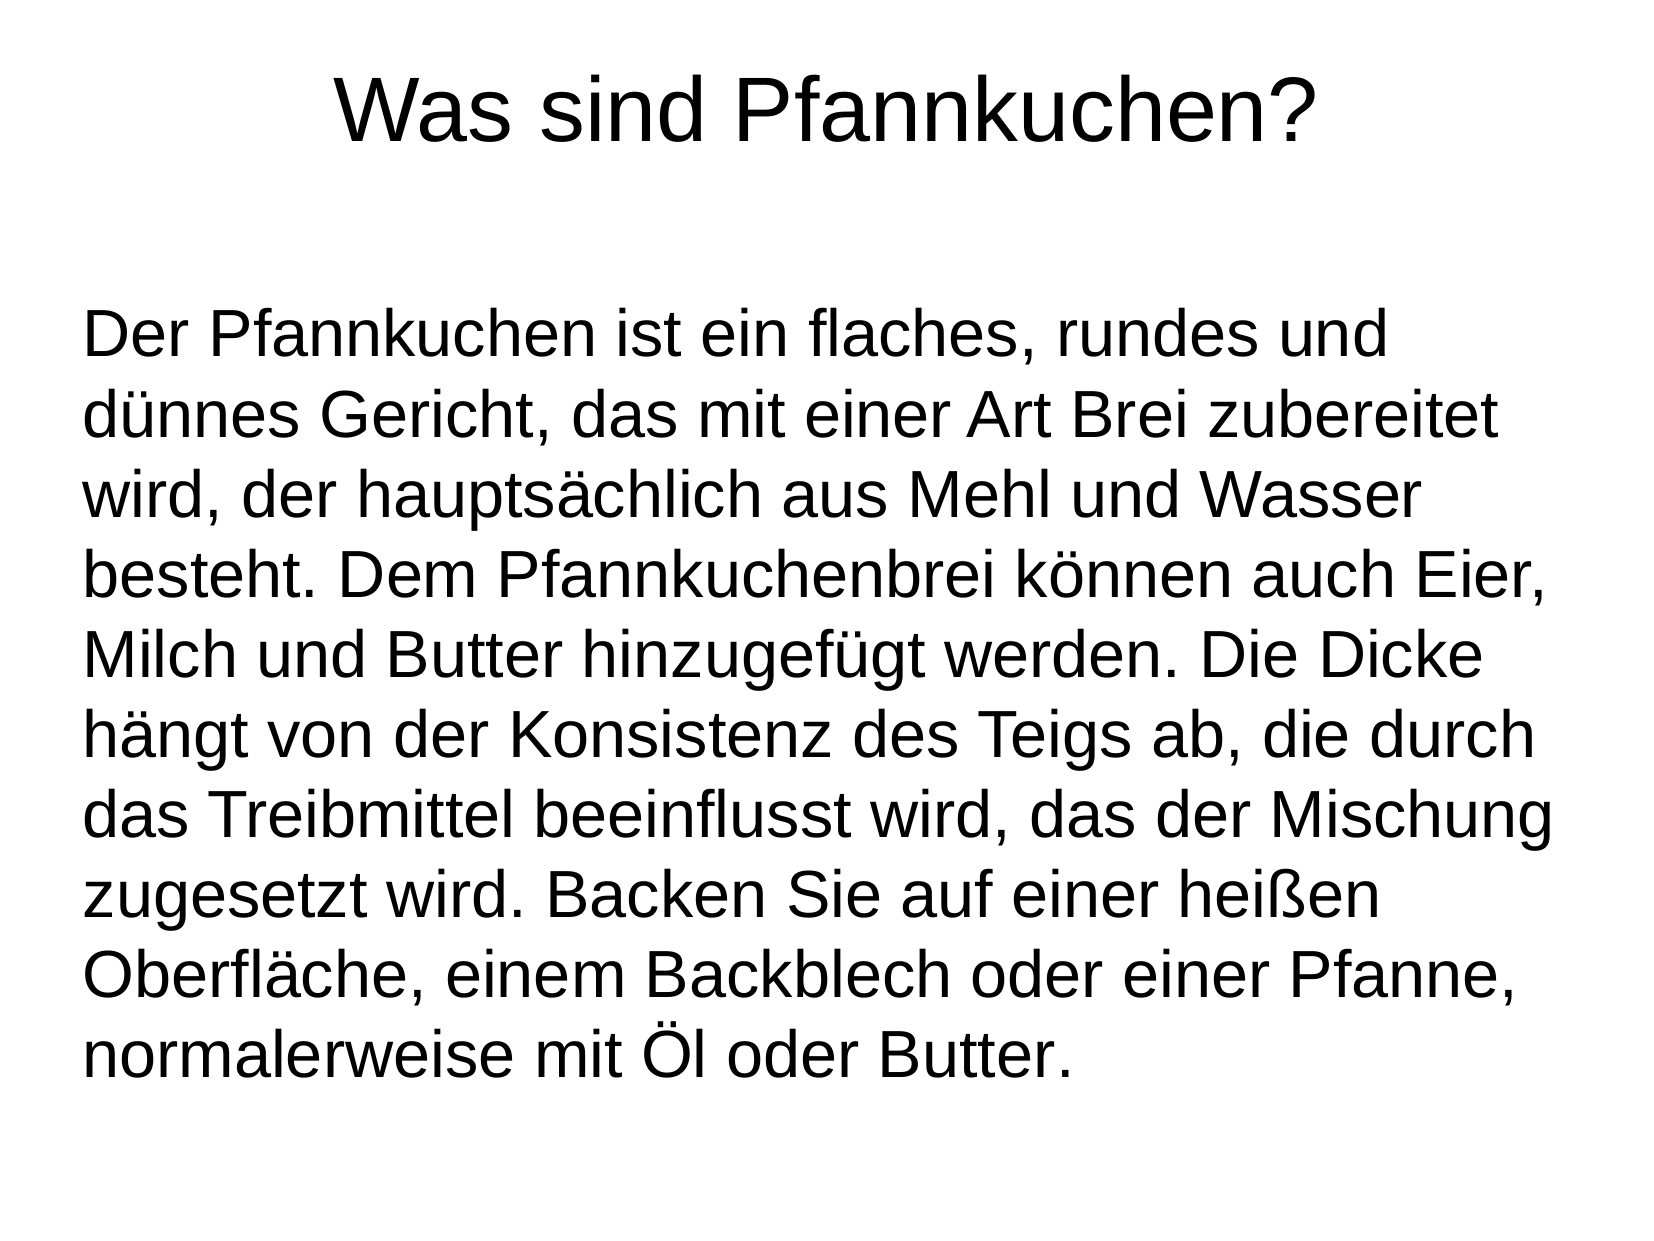

# Was sind Pfannkuchen?
Der Pfannkuchen ist ein flaches, rundes und dünnes Gericht, das mit einer Art Brei zubereitet wird, der hauptsächlich aus Mehl und Wasser besteht. Dem Pfannkuchenbrei können auch Eier, Milch und Butter hinzugefügt werden. Die Dicke hängt von der Konsistenz des Teigs ab, die durch das Treibmittel beeinflusst wird, das der Mischung zugesetzt wird. Backen Sie auf einer heißen Oberfläche, einem Backblech oder einer Pfanne, normalerweise mit Öl oder Butter.